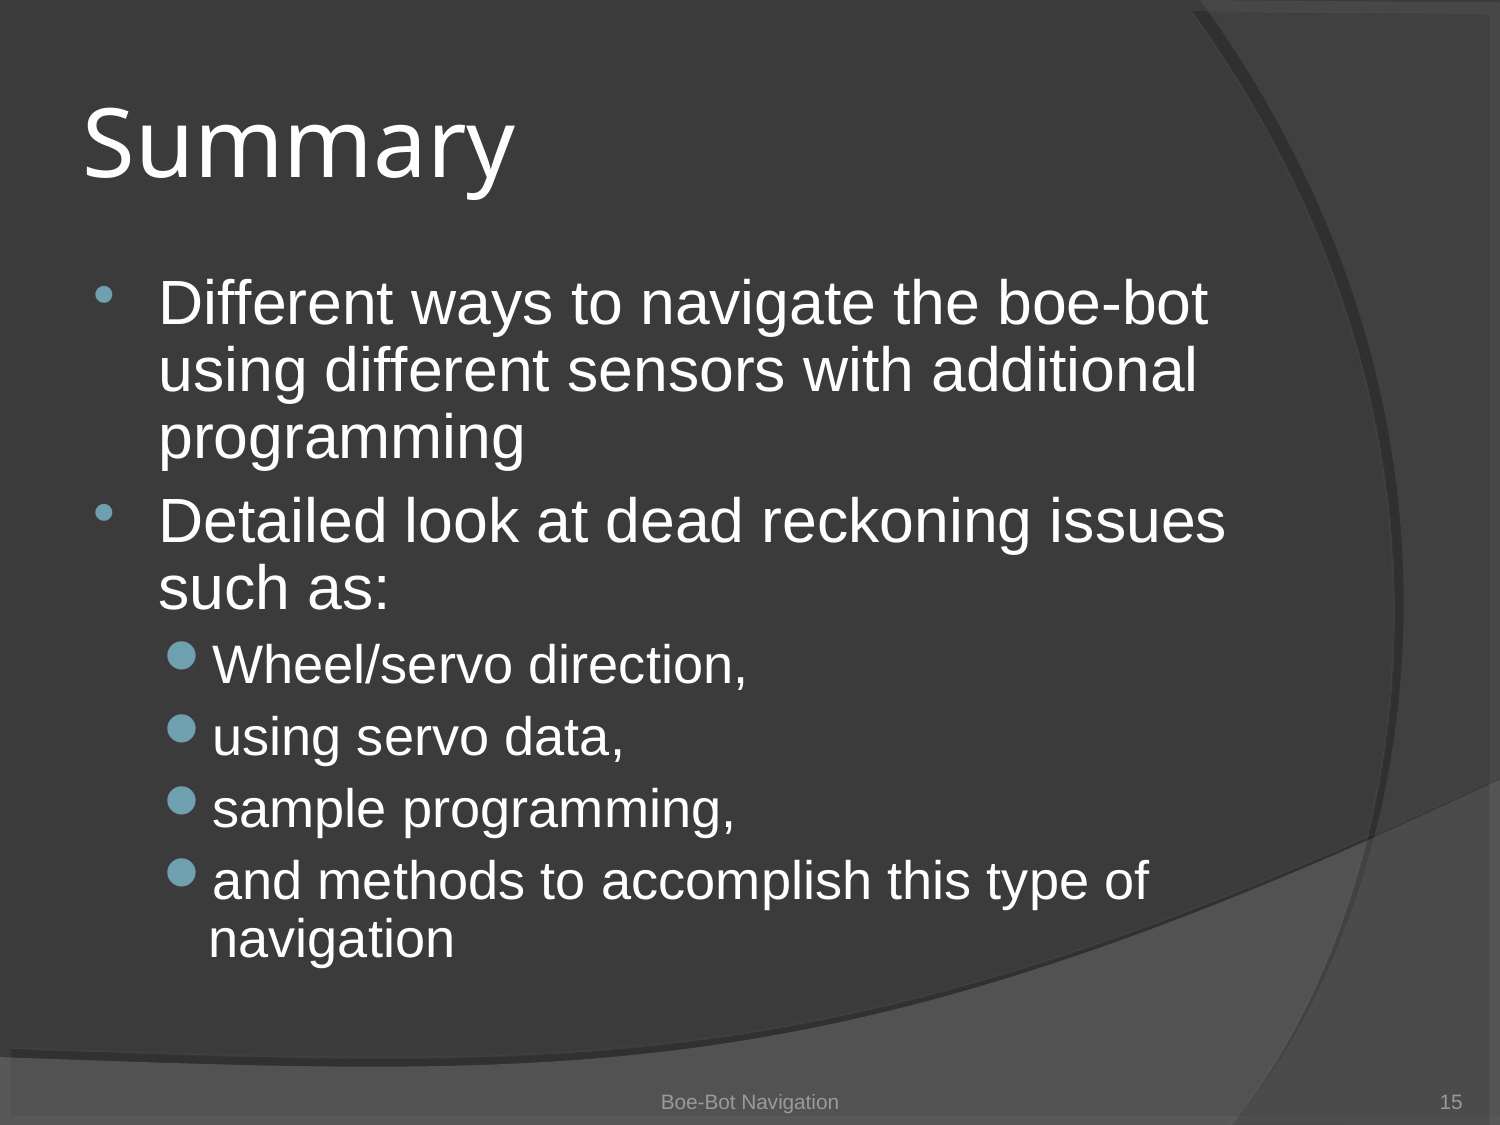

# Summary
Different ways to navigate the boe-bot using different sensors with additional programming
Detailed look at dead reckoning issues such as:
Wheel/servo direction,
using servo data,
sample programming,
and methods to accomplish this type of navigation
Boe-Bot Navigation